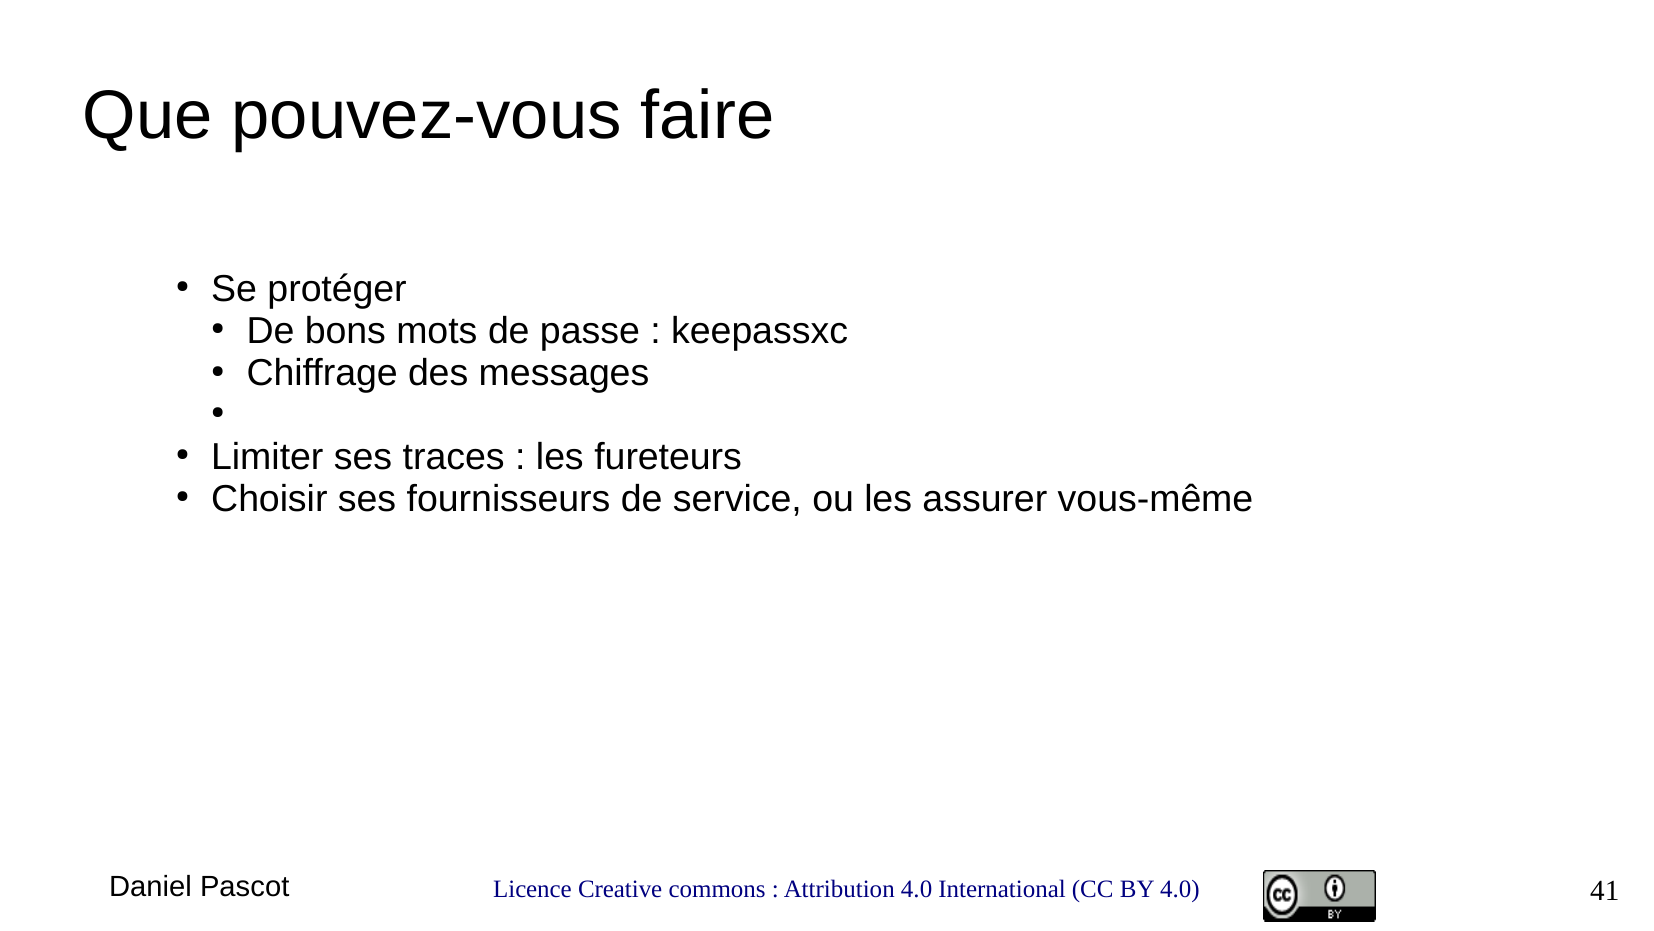

# Que pouvez-vous faire
Se protéger
De bons mots de passe : keepassxc
Chiffrage des messages
Limiter ses traces : les fureteurs
Choisir ses fournisseurs de service, ou les assurer vous-même
41